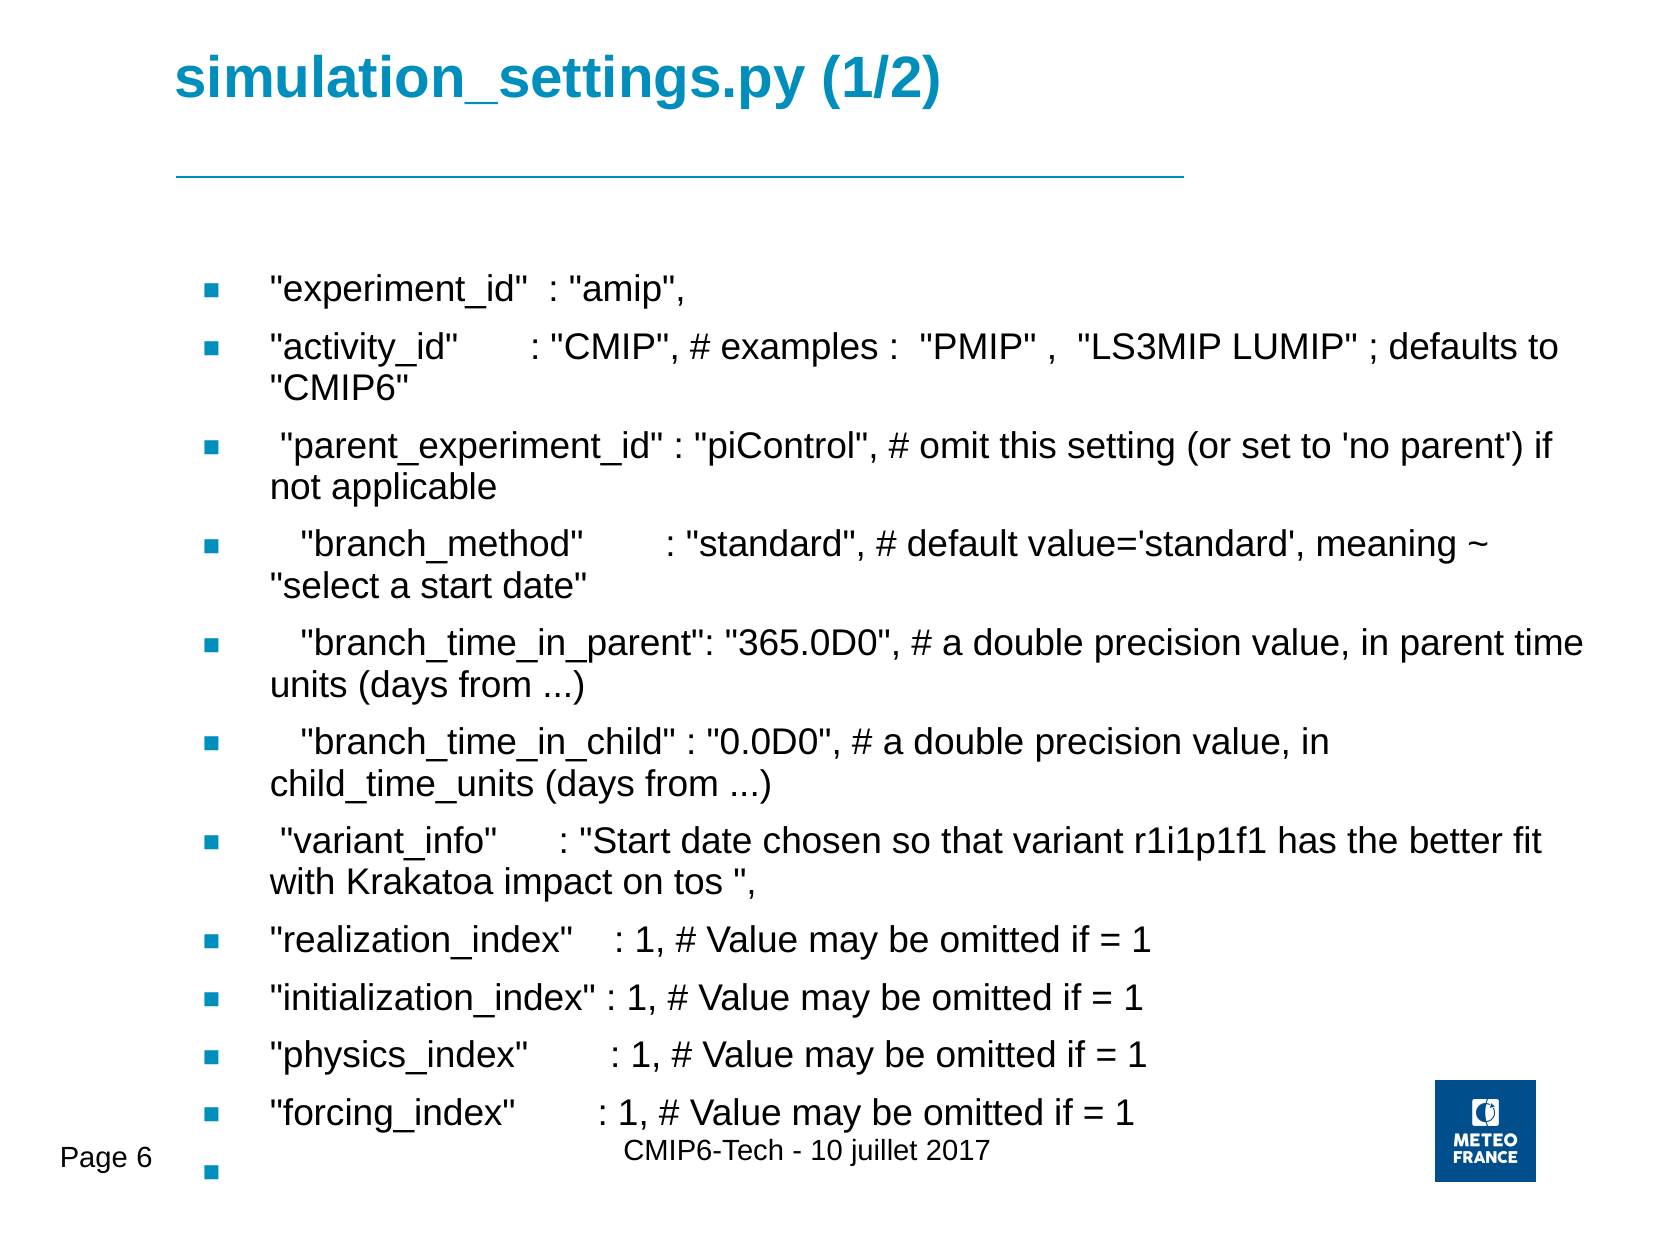

# simulation_settings.py (1/2)
"experiment_id" : "amip",
"activity_id" : "CMIP", # examples : "PMIP" , "LS3MIP LUMIP" ; defaults to "CMIP6"
 "parent_experiment_id" : "piControl", # omit this setting (or set to 'no parent') if not applicable
 "branch_method" : "standard", # default value='standard', meaning ~ "select a start date"
 "branch_time_in_parent": "365.0D0", # a double precision value, in parent time units (days from ...)
 "branch_time_in_child" : "0.0D0", # a double precision value, in child_time_units (days from ...)
 "variant_info" : "Start date chosen so that variant r1i1p1f1 has the better fit with Krakatoa impact on tos ",
"realization_index" : 1, # Value may be omitted if = 1
"initialization_index" : 1, # Value may be omitted if = 1
"physics_index" : 1, # Value may be omitted if = 1
"forcing_index" : 1, # Value may be omitted if = 1
CMIP6-Tech - 10 juillet 2017
6